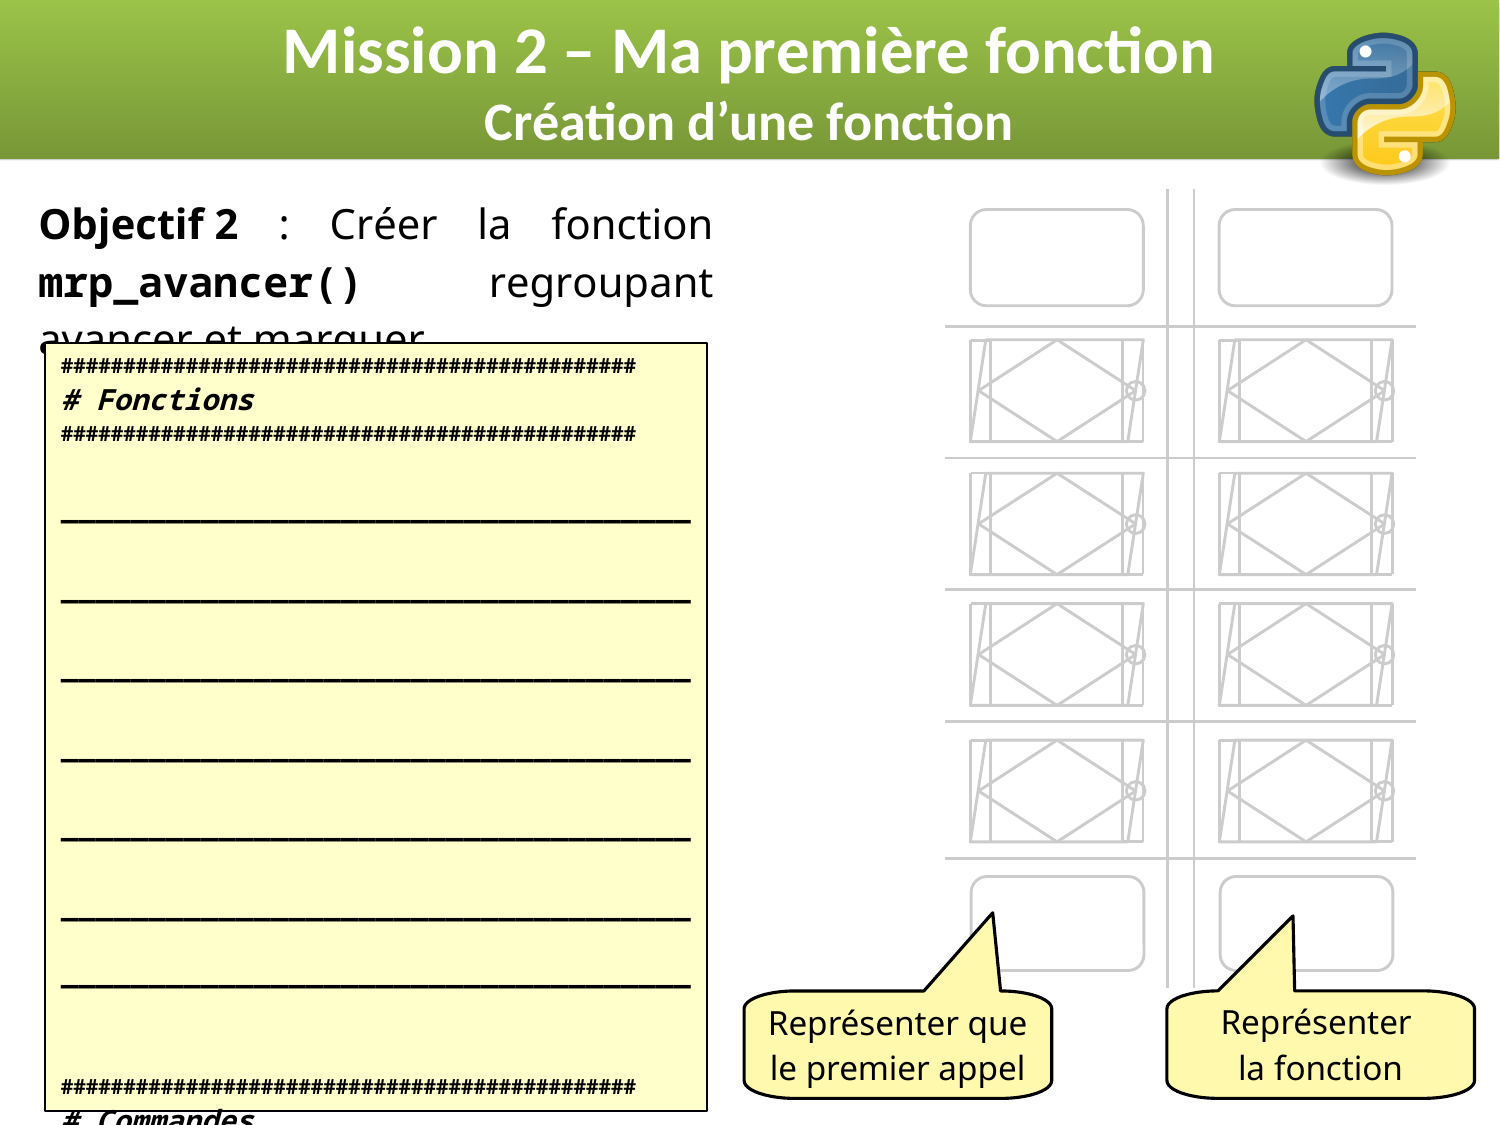

Mission 2 – Ma première fonction
Création d’une fonction
Objectif 2 : Créer la fonction mrp_avancer() regroupant avancer et marquer.
##############################################
# Fonctions
##############################################
____________________________________
____________________________________
____________________________________
____________________________________
____________________________________
____________________________________
____________________________________
##############################################
# Commandes
##############################################
____________________________________
____________________________________
Représenter
la fonction
Représenter que
le premier appel